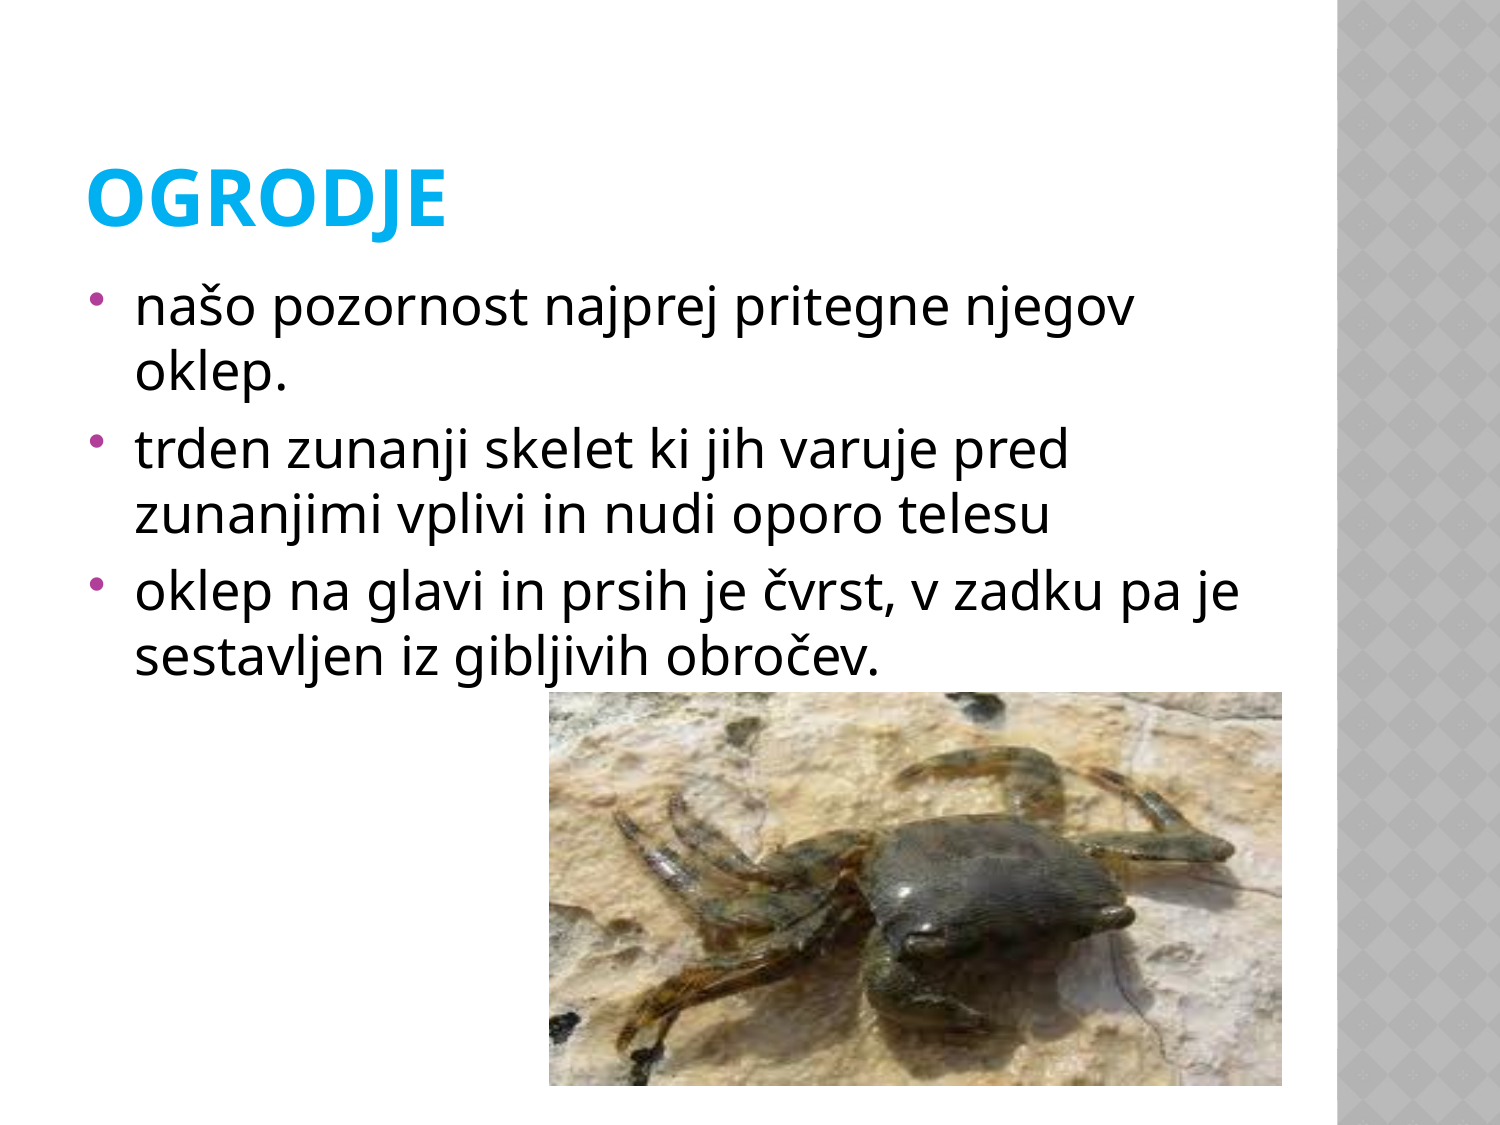

# OGRODJE
našo pozornost najprej pritegne njegov oklep.
trden zunanji skelet ki jih varuje pred zunanjimi vplivi in nudi oporo telesu
oklep na glavi in prsih je čvrst, v zadku pa je sestavljen iz gibljivih obročev.